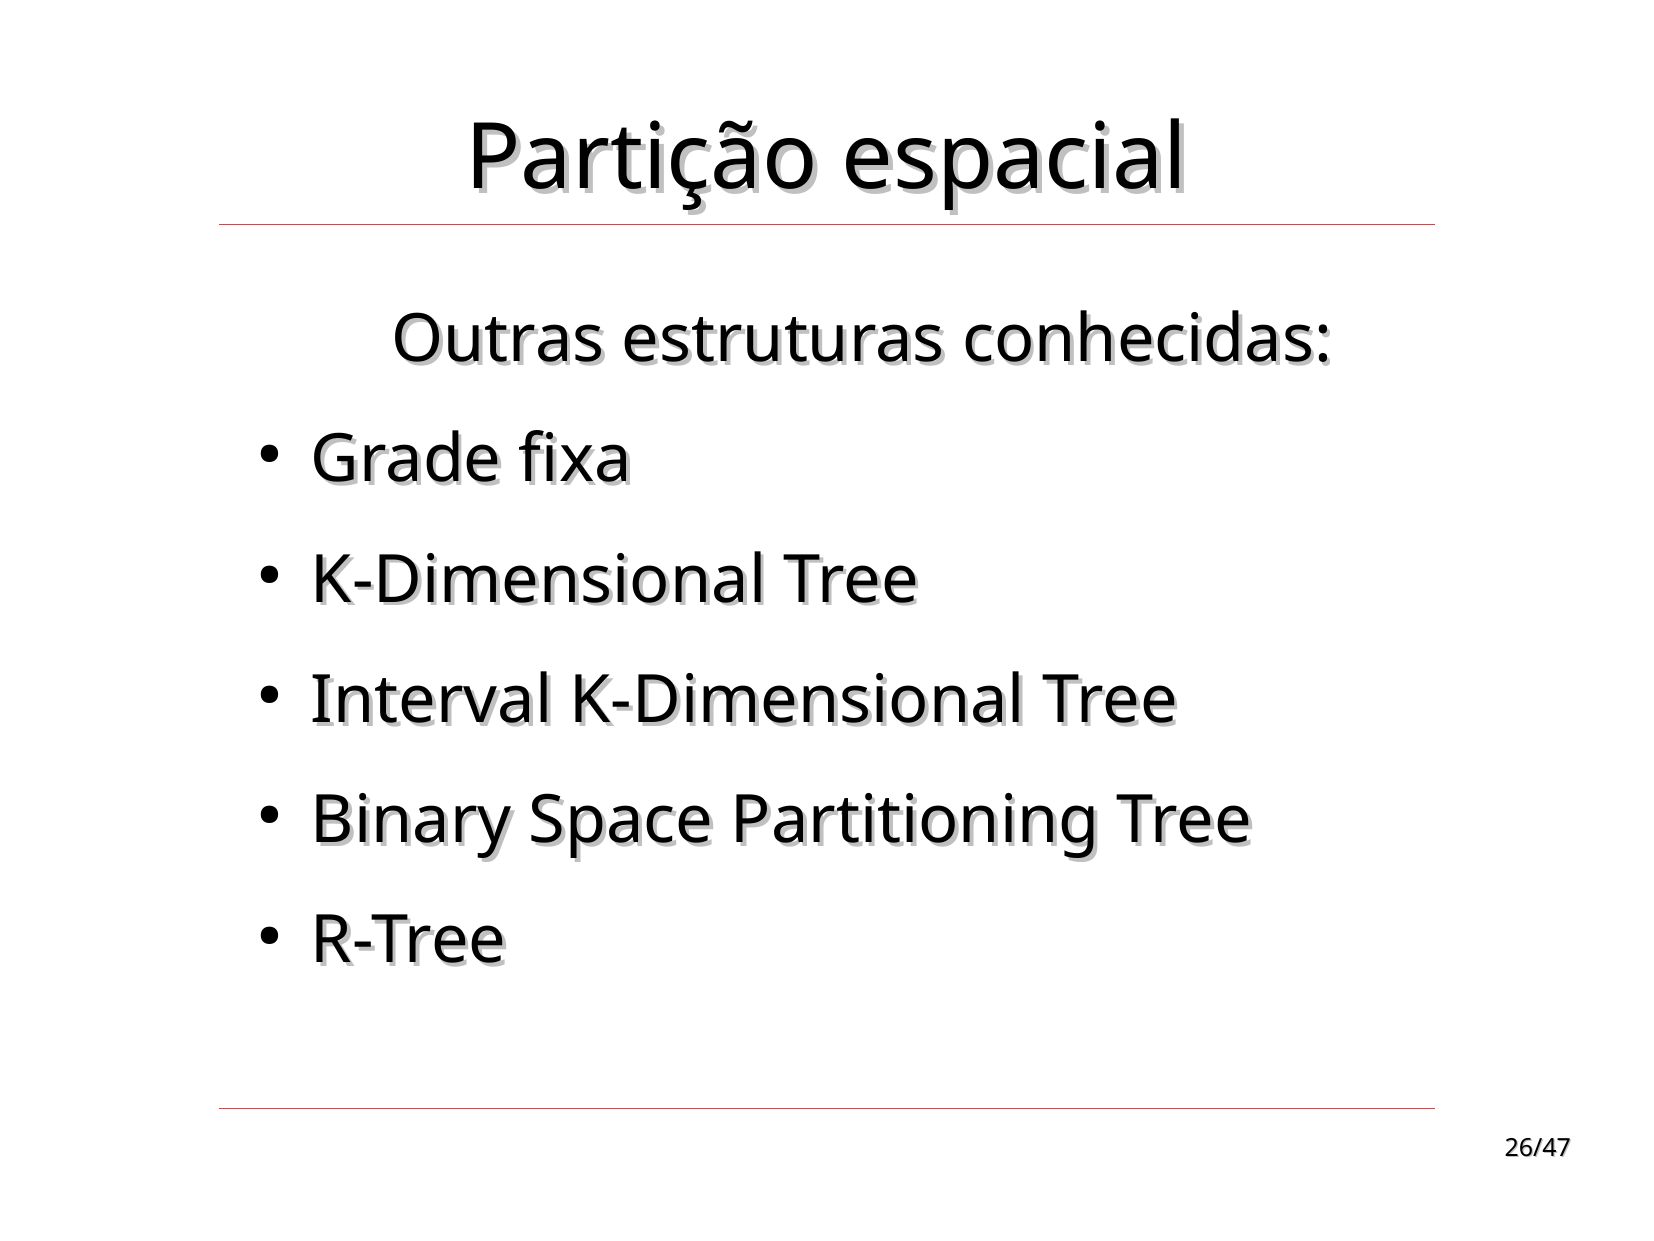

# Partição espacial
Outras estruturas conhecidas:
Grade fixa
K-Dimensional Tree
Interval K-Dimensional Tree
Binary Space Partitioning Tree
R-Tree
26